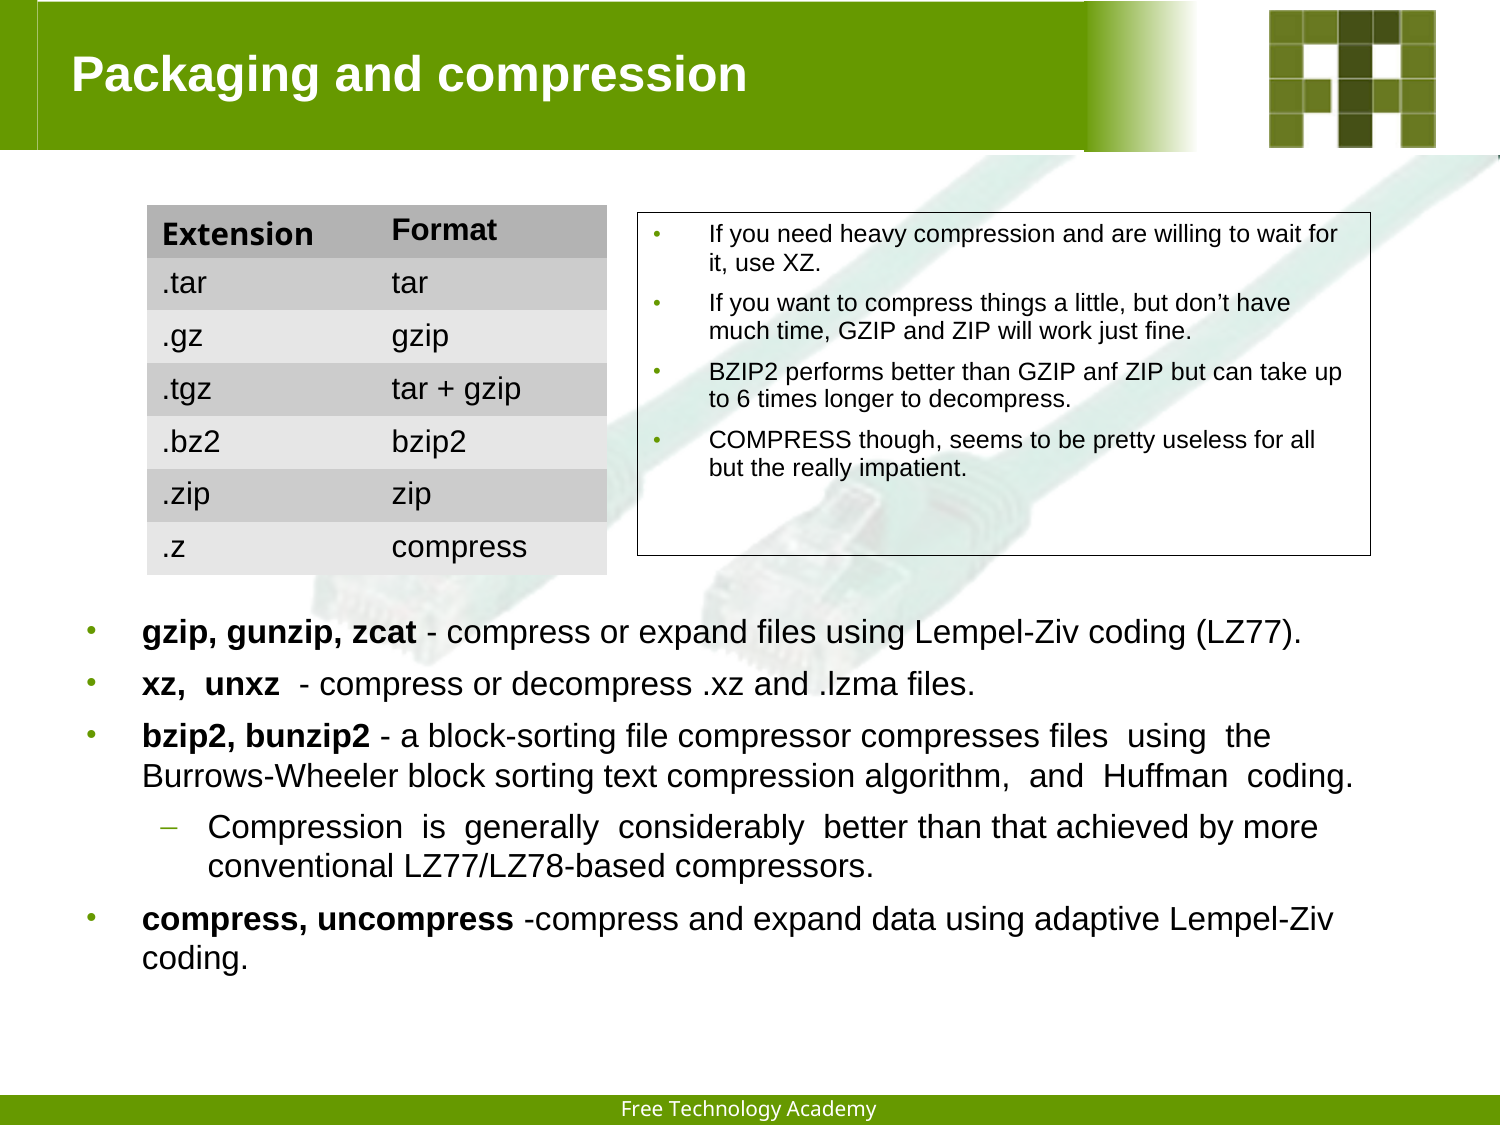

# Packaging and compression
| Extension | Format |
| --- | --- |
| .tar | tar |
| .gz | gzip |
| .tgz | tar + gzip |
| .bz2 | bzip2 |
| .zip | zip |
| .z | compress |
If you need heavy compression and are willing to wait for it, use XZ.
If you want to compress things a little, but don’t have much time, GZIP and ZIP will work just fine.
BZIP2 performs better than GZIP anf ZIP but can take up to 6 times longer to decompress.
COMPRESS though, seems to be pretty useless for all but the really impatient.
gzip, gunzip, zcat - compress or expand files using Lempel-Ziv coding (LZ77).
xz, unxz - compress or decompress .xz and .lzma files.
bzip2, bunzip2 - a block-sorting file compressor compresses files using the Burrows-Wheeler block sorting text compression algorithm, and Huffman coding.
Compression is generally considerably better than that achieved by more conventional LZ77/LZ78-based compressors.
compress, uncompress -compress and expand data using adaptive Lempel-Ziv coding.